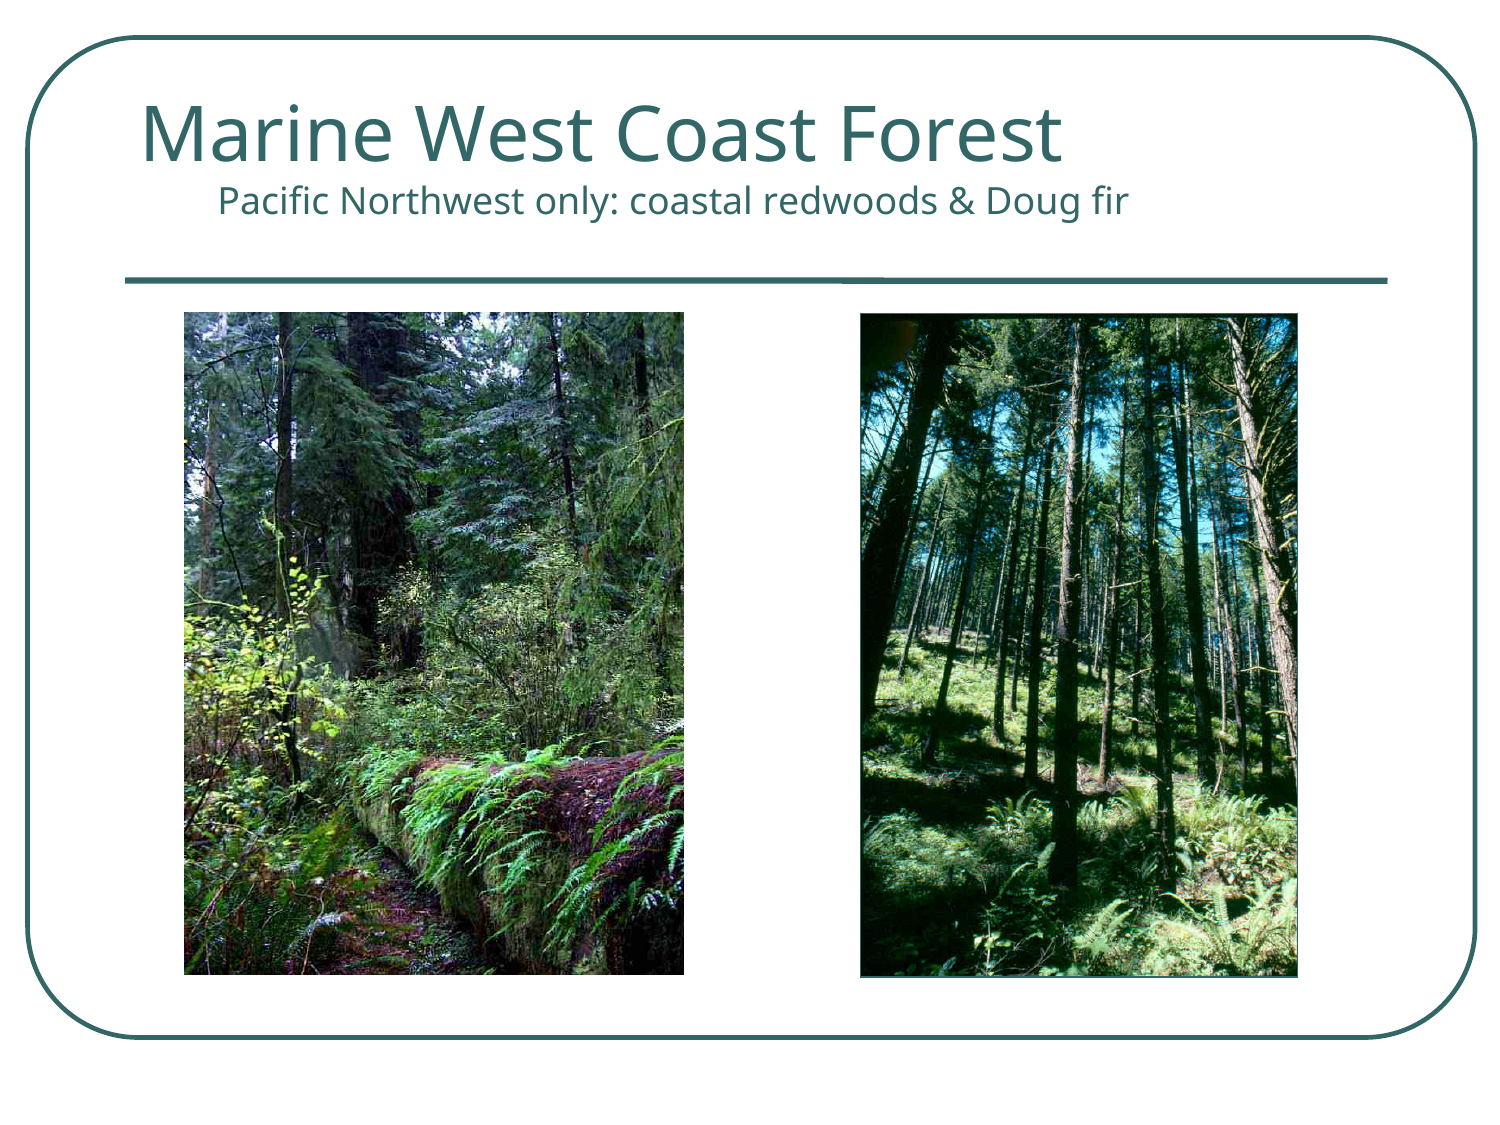

# Marine West Coast Forest Pacific Northwest only: coastal redwoods & Doug fir